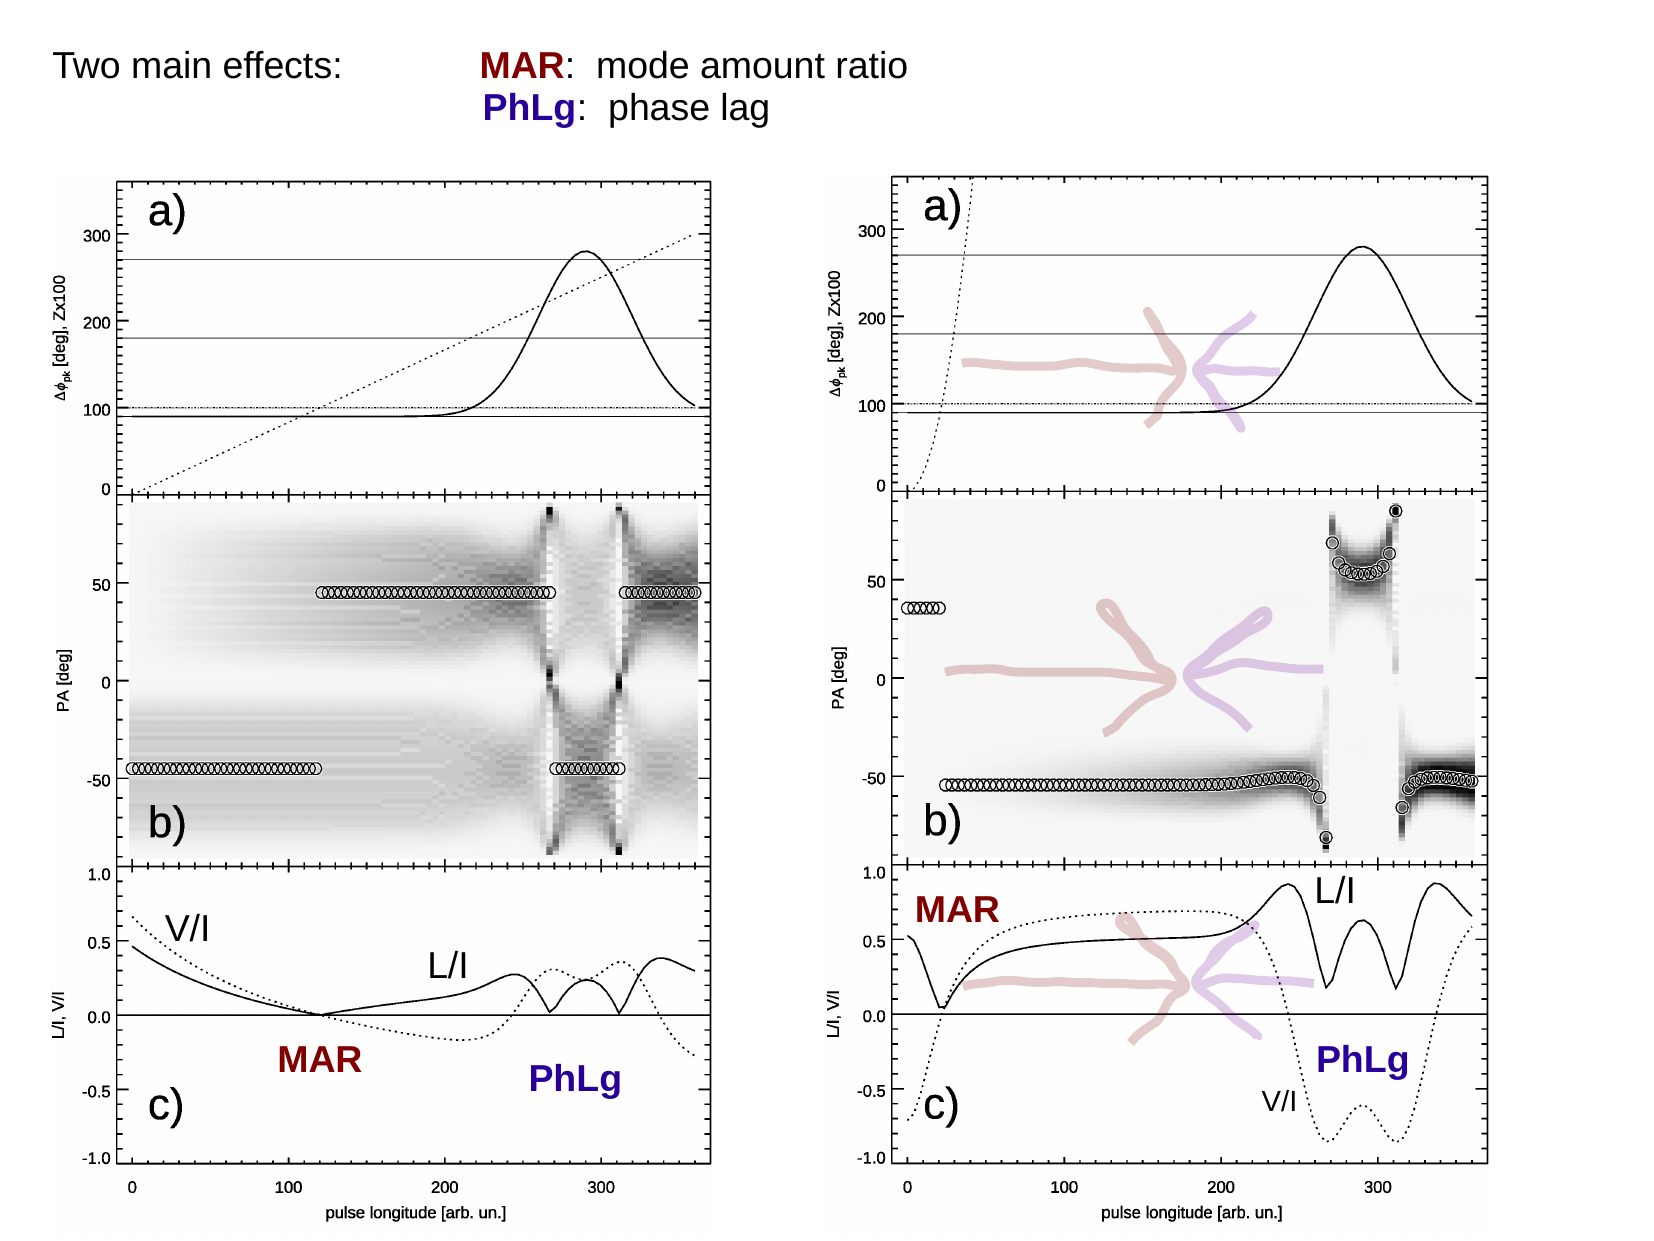

Two main effects: MAR: mode amount ratio
 PhLg: phase lag
 L/I
MAR
V/I
L/I
MAR
PhLg
PhLg
V/I